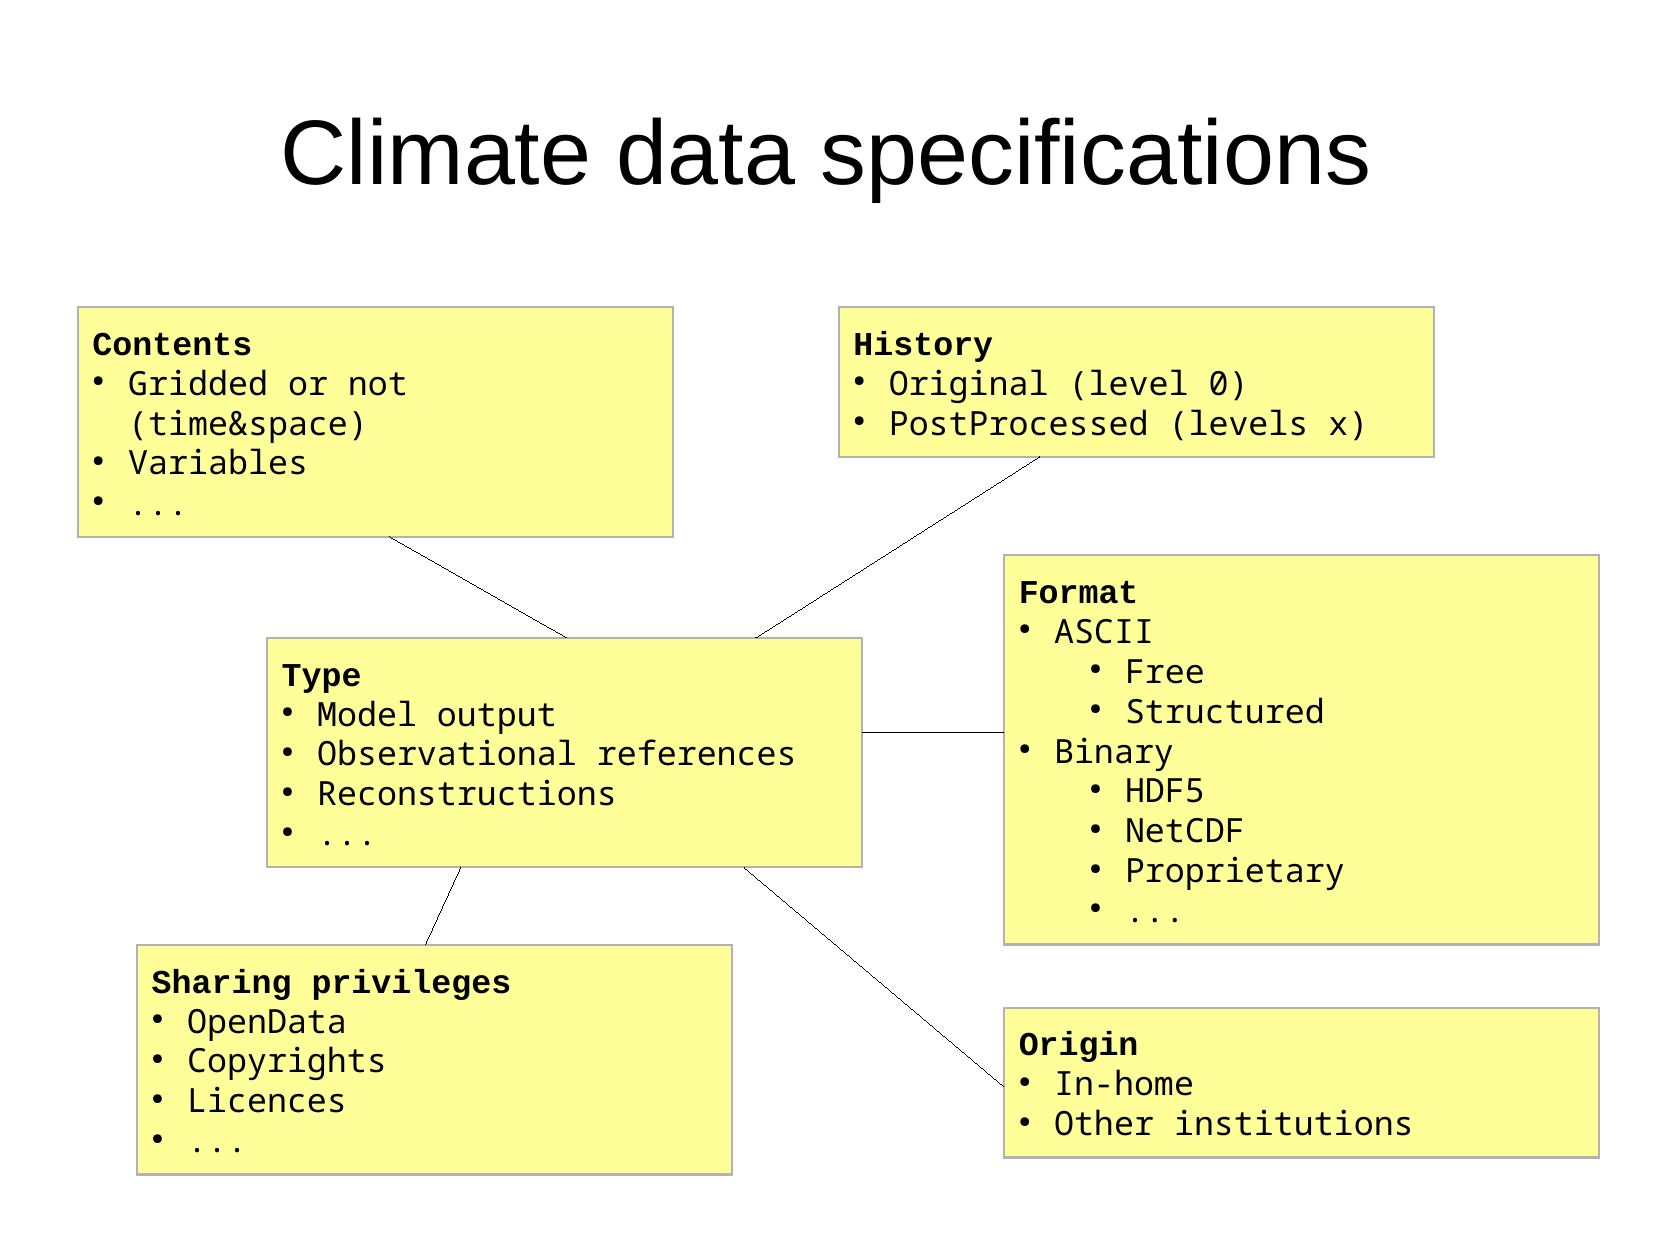

# Climate data specifications
Contents
Gridded or not (time&space)
Variables
...
History
Original (level 0)
PostProcessed (levels x)
Format
ASCII
Free
Structured
Binary
HDF5
NetCDF
Proprietary
...
Type
Model output
Observational references
Reconstructions
...
Sharing privileges
OpenData
Copyrights
Licences
...
Origin
In-home
Other institutions